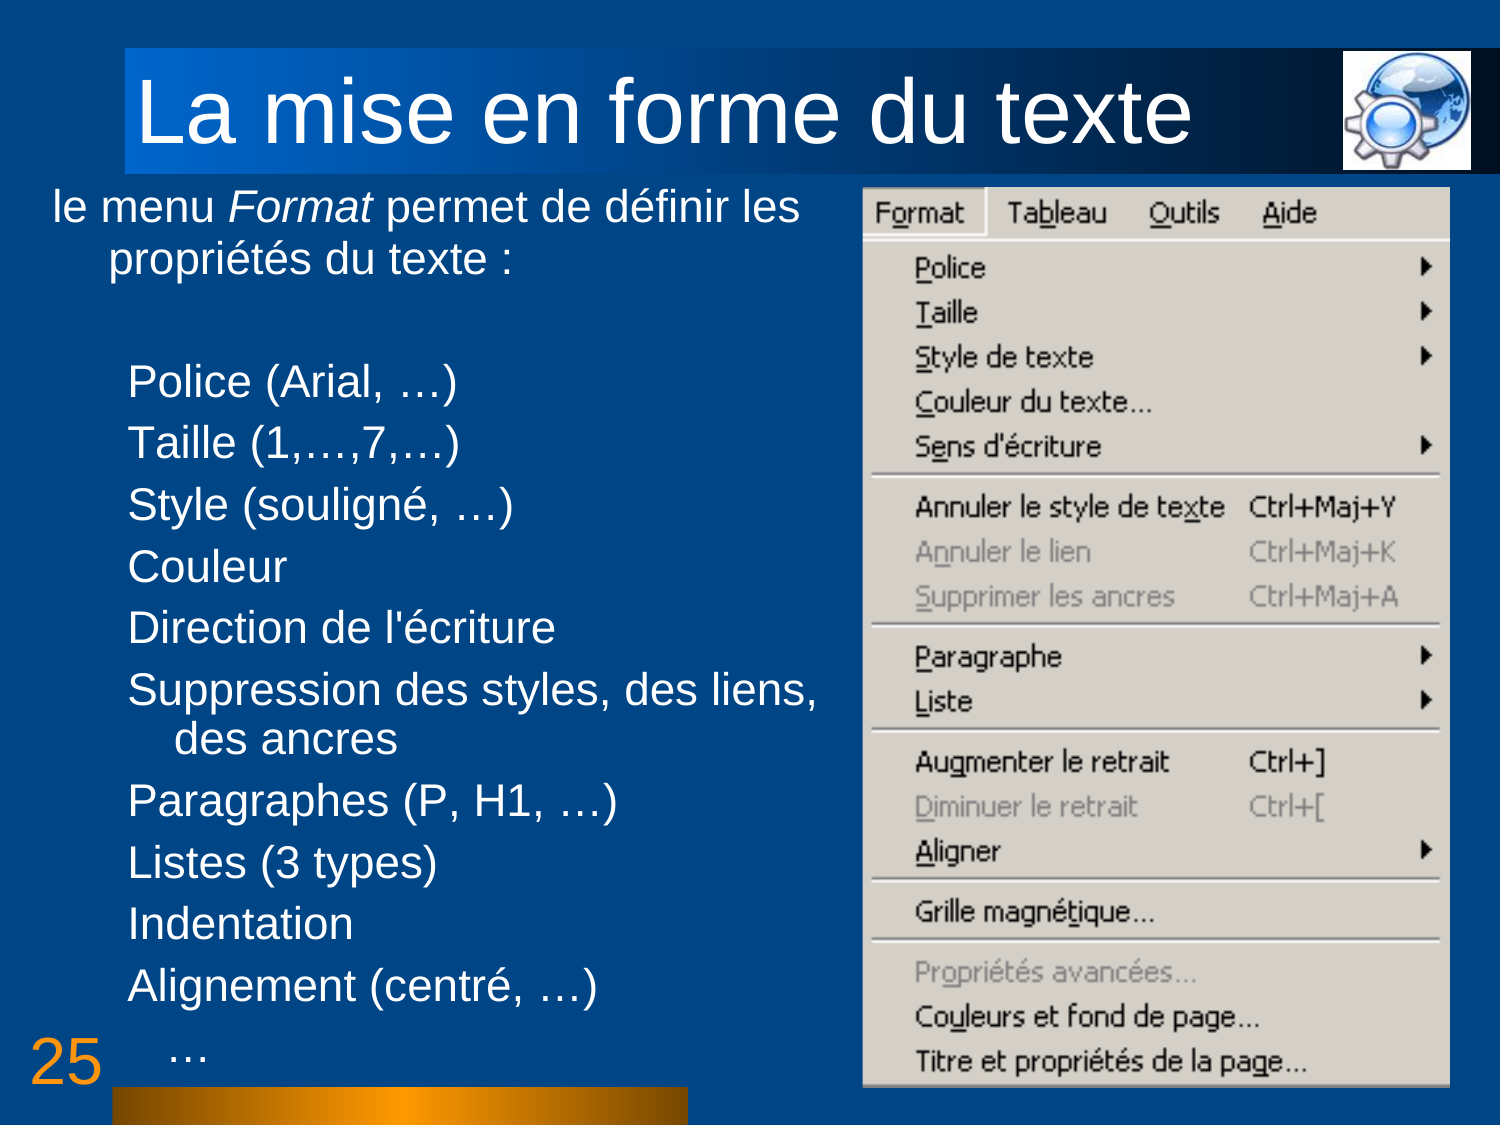

# La mise en forme du texte
le menu Format permet de définir les propriétés du texte :
Police (Arial, …)
Taille (1,…,7,…)
Style (souligné, …)
Couleur
Direction de l'écriture
Suppression des styles, des liens, des ancres
Paragraphes (P, H1, …)
Listes (3 types)
Indentation
Alignement (centré, …)
 …